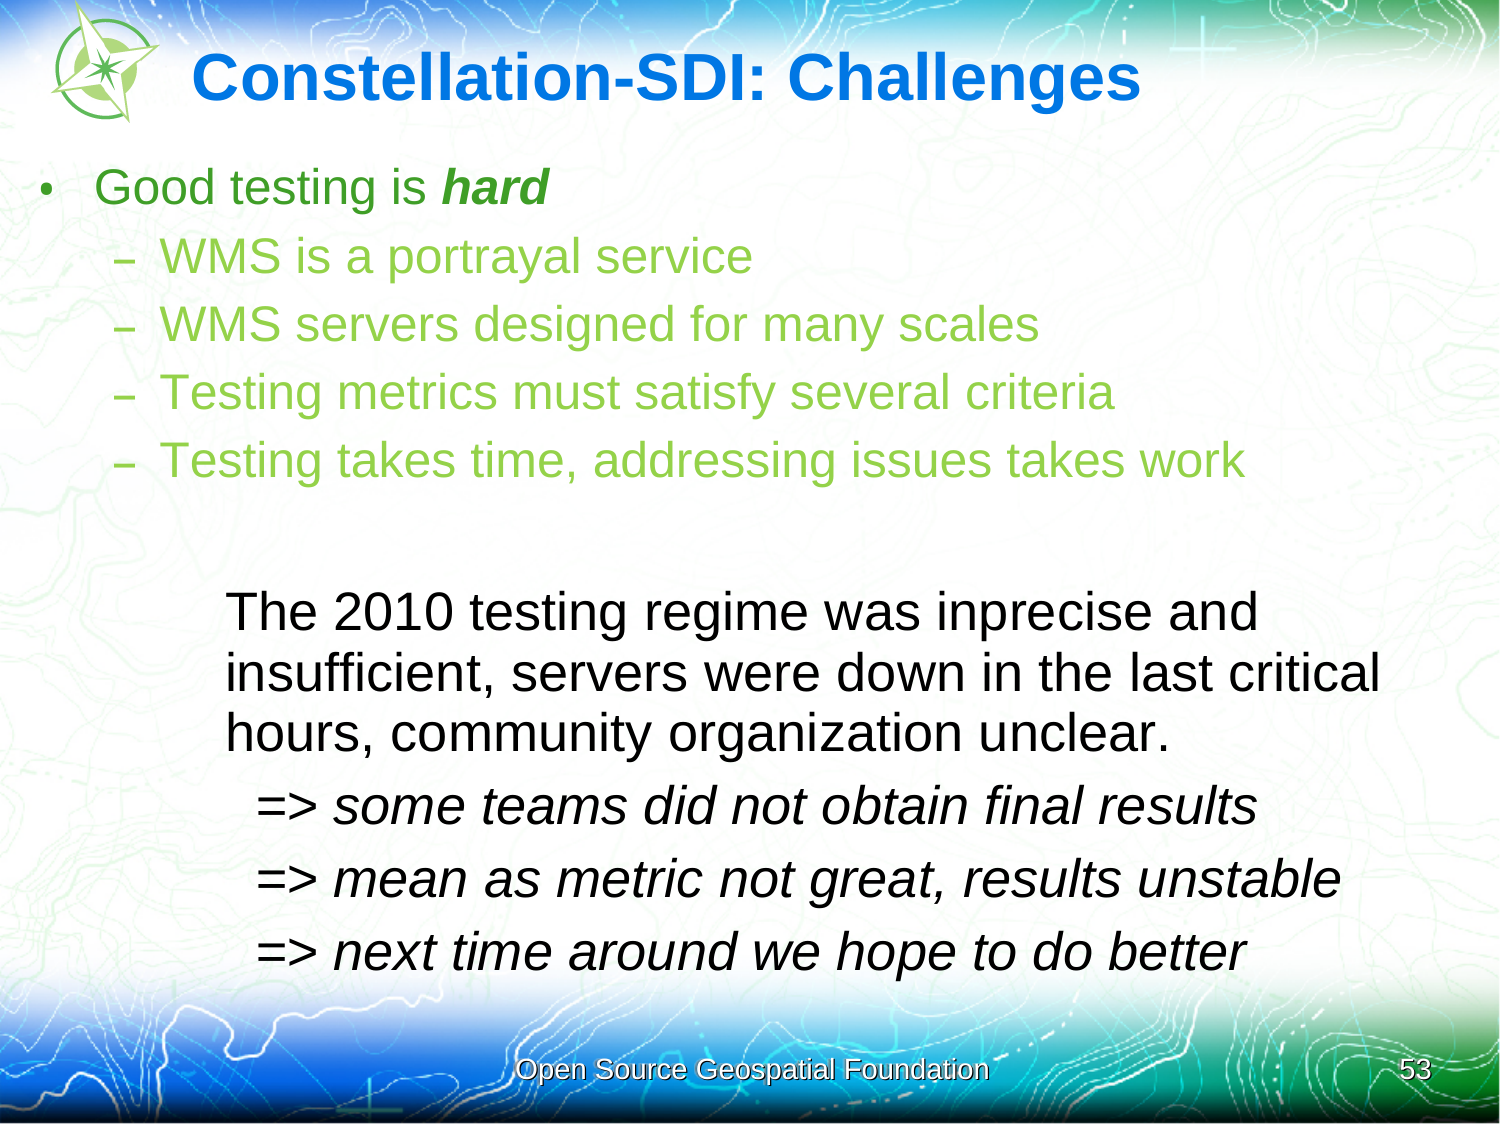

# Constellation-SDI: Challenges
Good testing is hard
WMS is a portrayal service
WMS servers designed for many scales
Testing metrics must satisfy several criteria
Testing takes time, addressing issues takes work
The 2010 testing regime was inprecise and insufficient, servers were down in the last critical hours, community organization unclear.
 => some teams did not obtain final results
 => mean as metric not great, results unstable
 => next time around we hope to do better
Open Source Geospatial Foundation
53